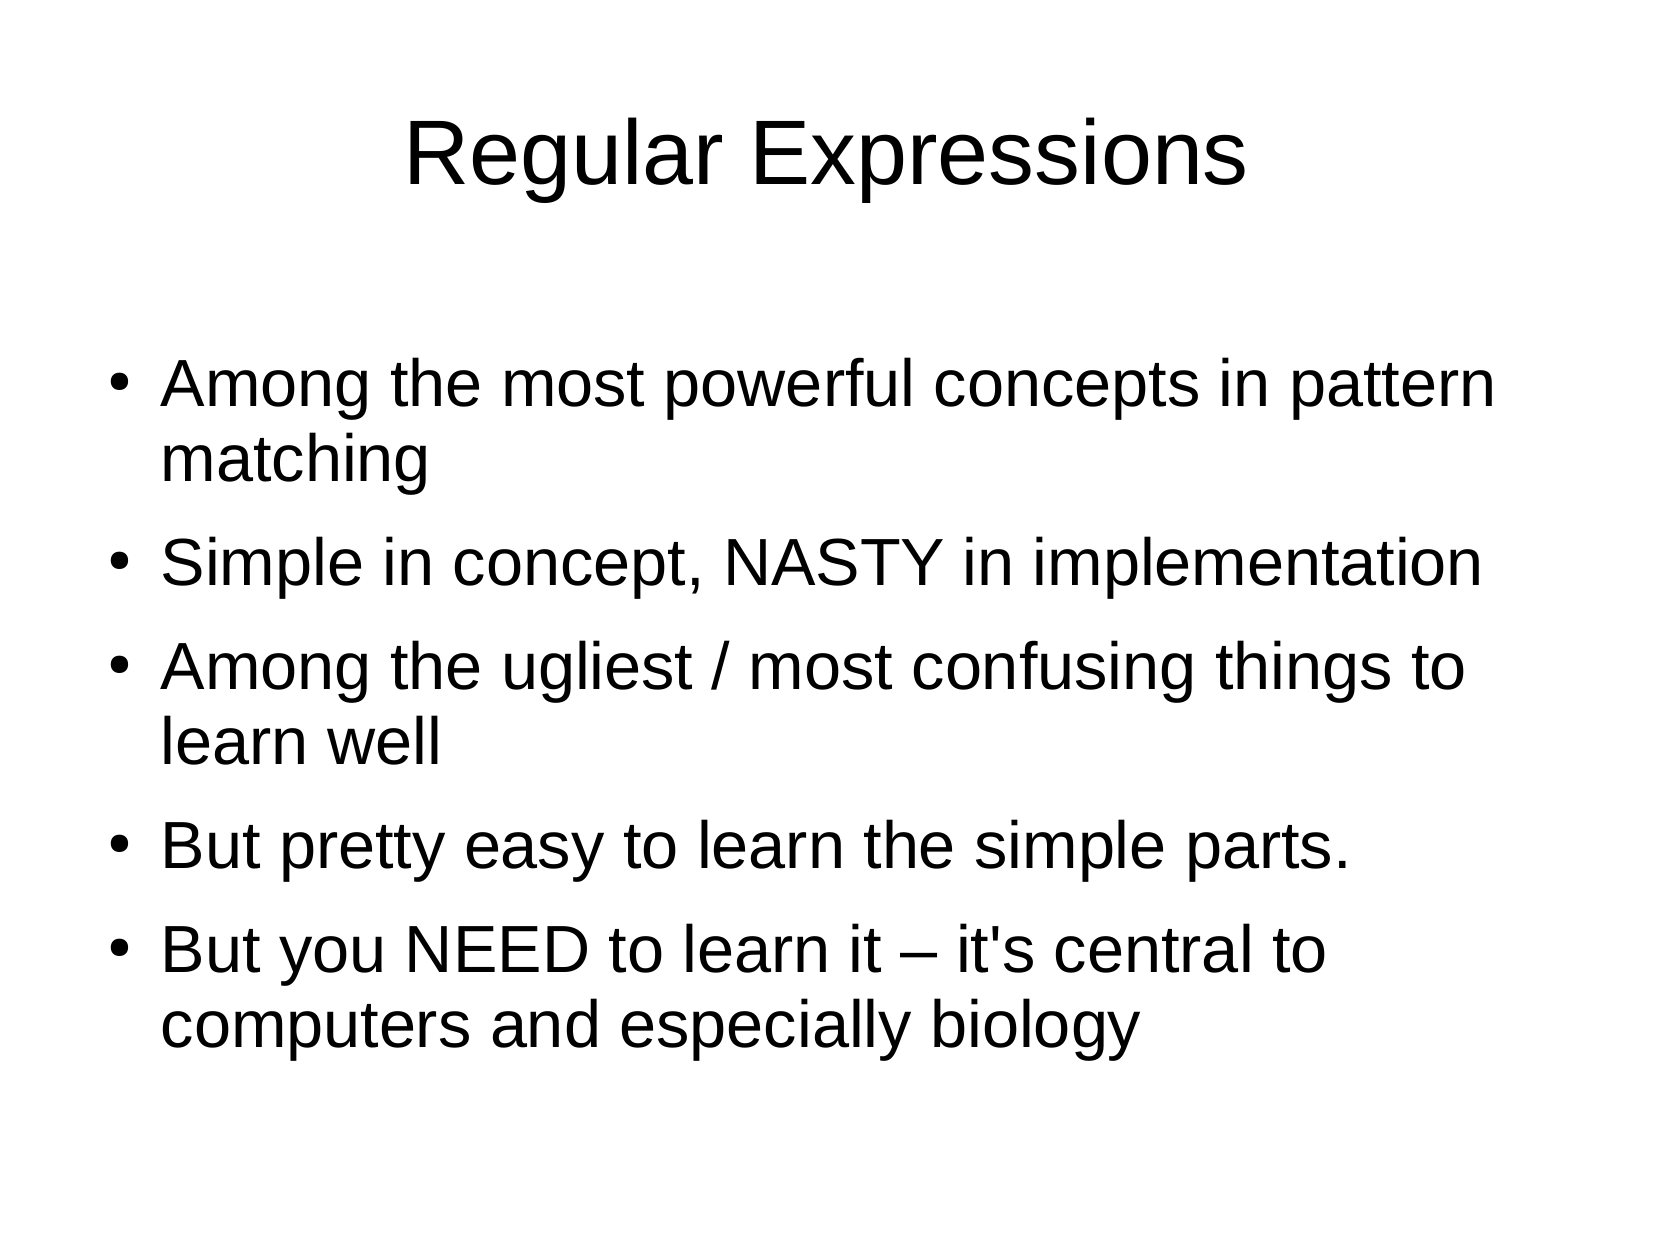

# Regular Expressions
Among the most powerful concepts in pattern matching
Simple in concept, NASTY in implementation
Among the ugliest / most confusing things to learn well
But pretty easy to learn the simple parts.
But you NEED to learn it – it's central to computers and especially biology